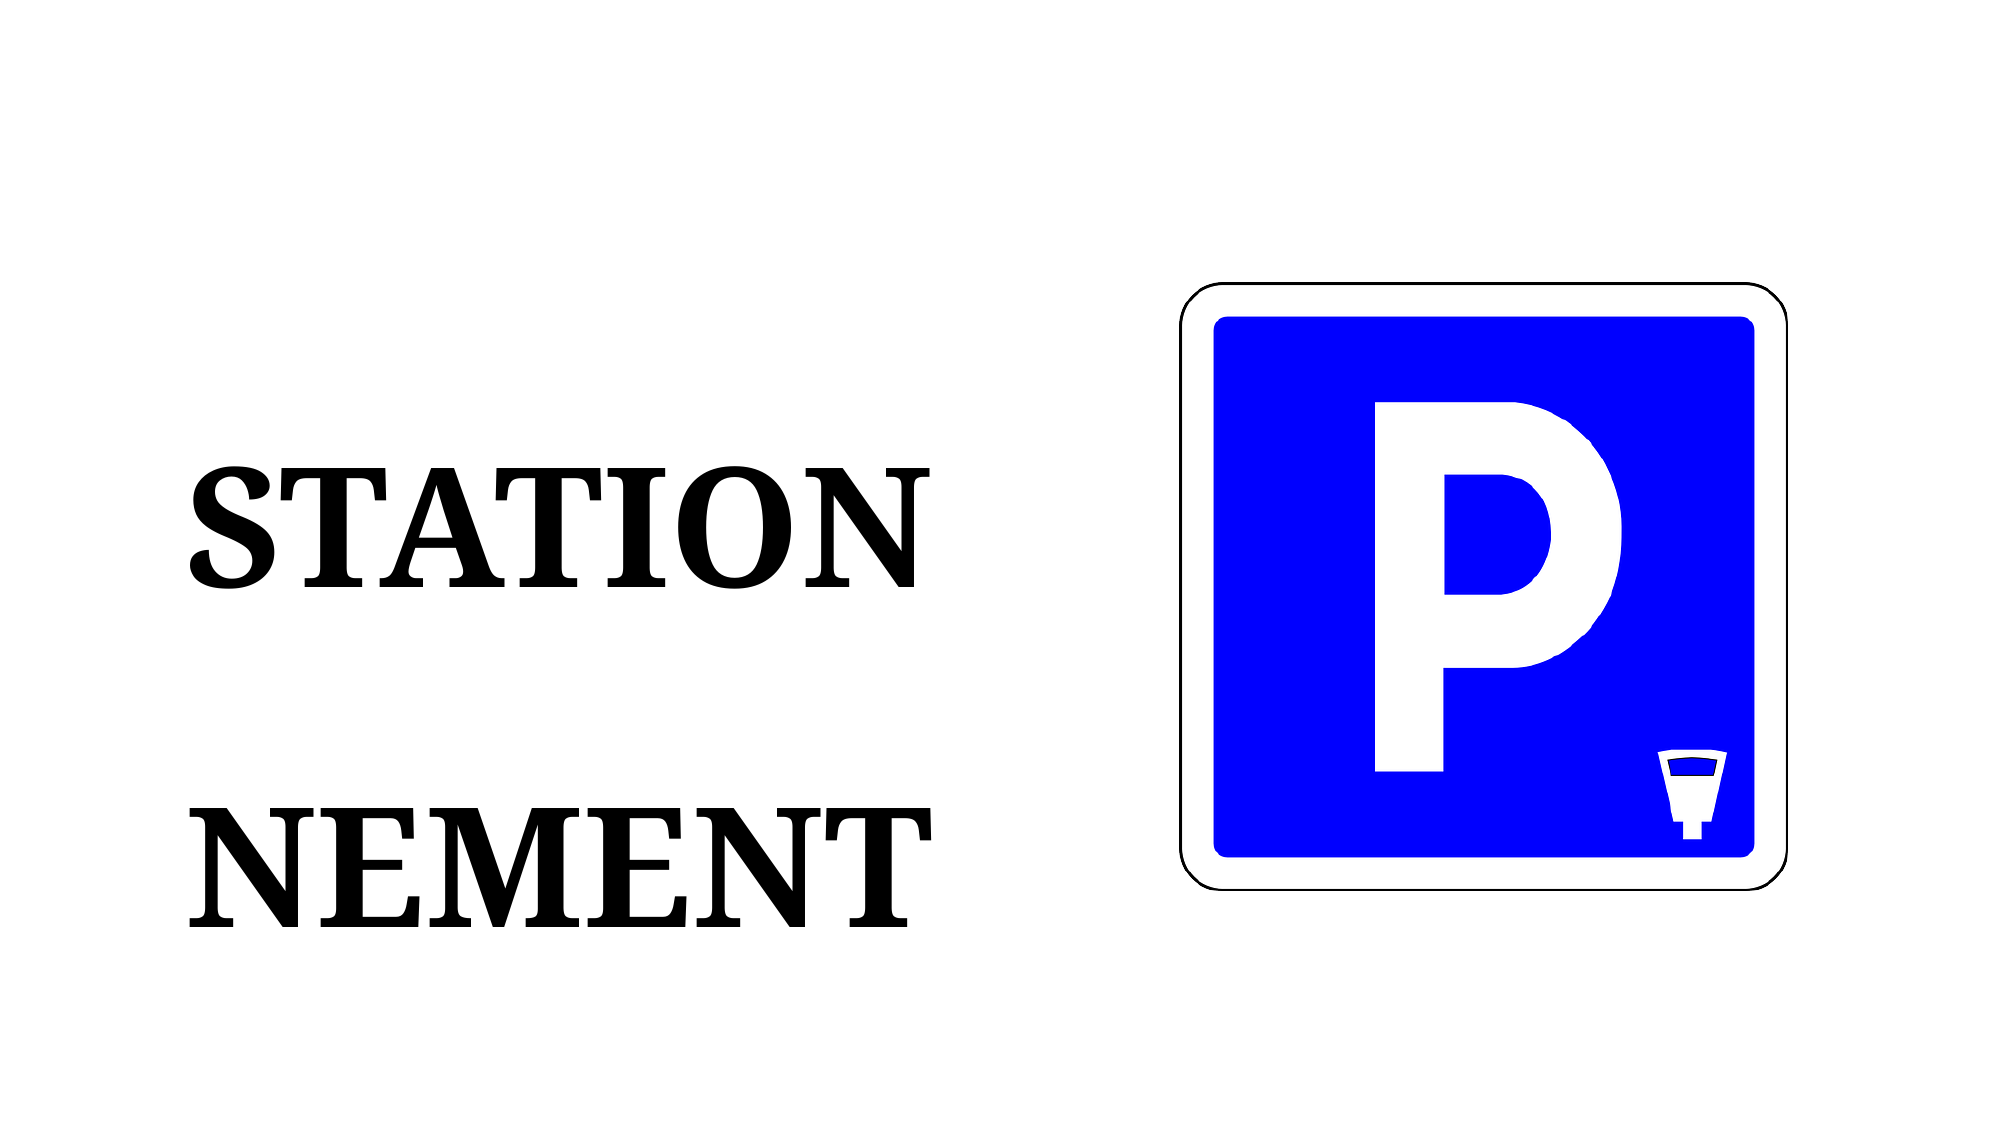

# STATIONNEMENT PAYANT ET RÉSIDENT – réunion publique du 22/02/22
Présentation aux habitants de l’arrondissement de l’extension des aires de stationnement et de résidence.
A Lyon 7:
14 300 places au total dont :
4 650 places payantes (33%)
-> Le projet prévois 2 600 places payantes supplémentaires.
	9 650 places gratuites (67%)
 	-> Évolution des zones de résidence.